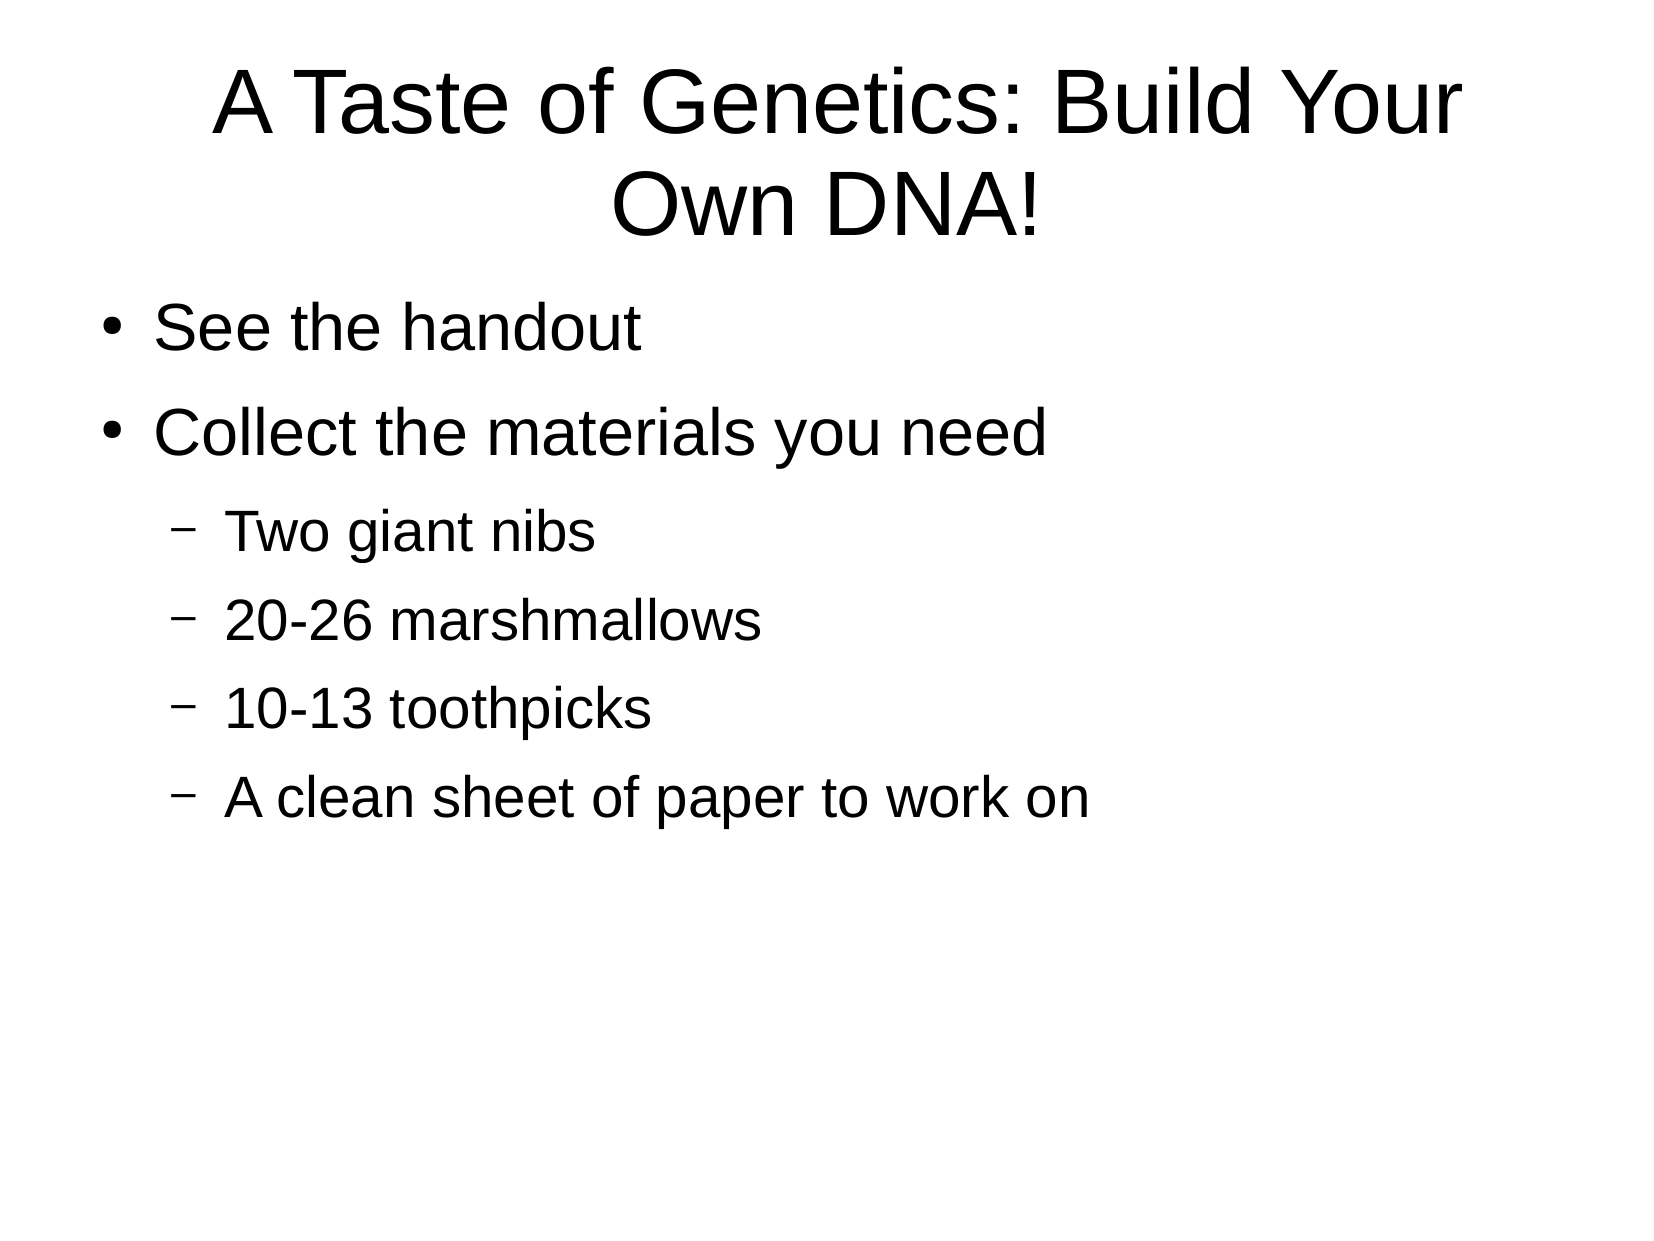

# A Taste of Genetics: Build Your Own DNA!
See the handout
Collect the materials you need
Two giant nibs
20-26 marshmallows
10-13 toothpicks
A clean sheet of paper to work on